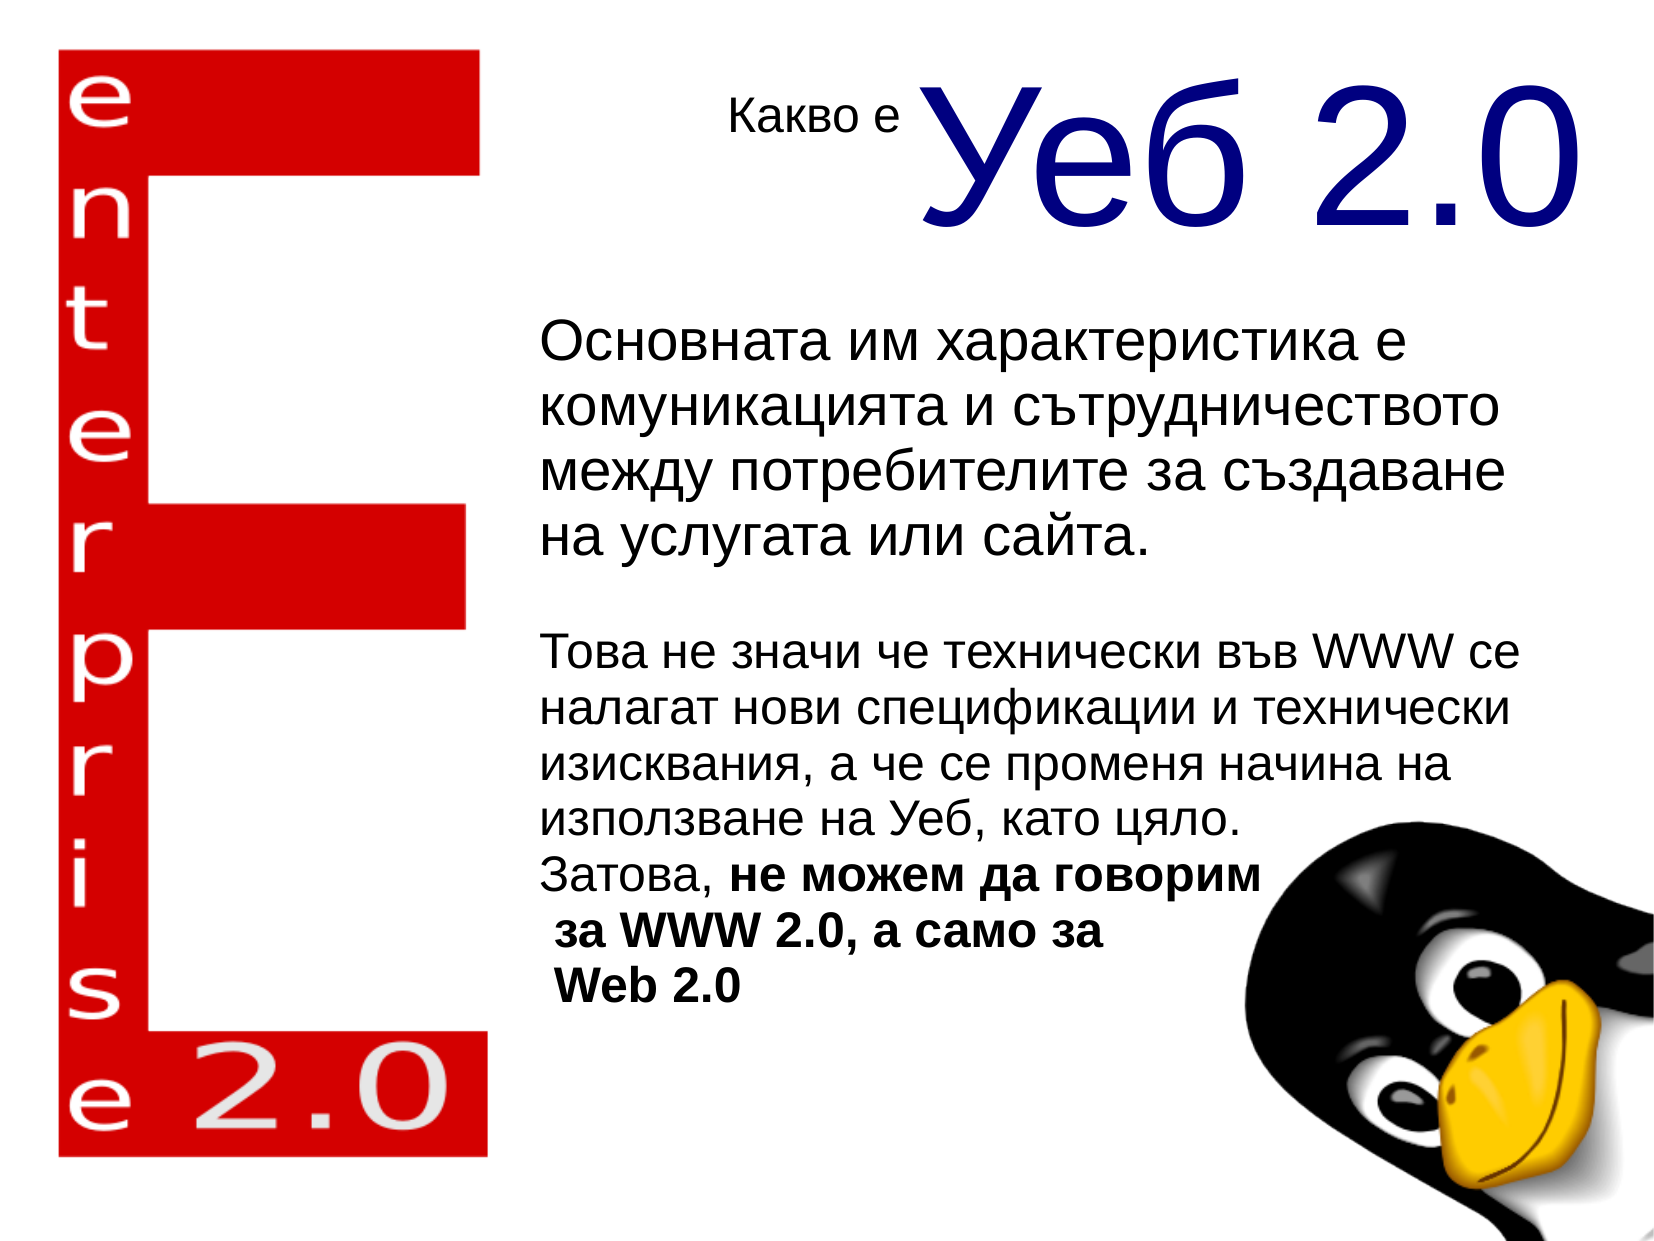

Уеб 2.0
Какво е
Основната им характеристика е комуникацията и сътрудничеството между потребителите за създаване на услугата или сайта.
Това не значи че технически във WWW се налагат нови спецификации и технически изисквания, а че се променя начина на използване на Уеб, като цяло.
Затова, не можем да говорим
 за WWW 2.0, а само за
 Web 2.0